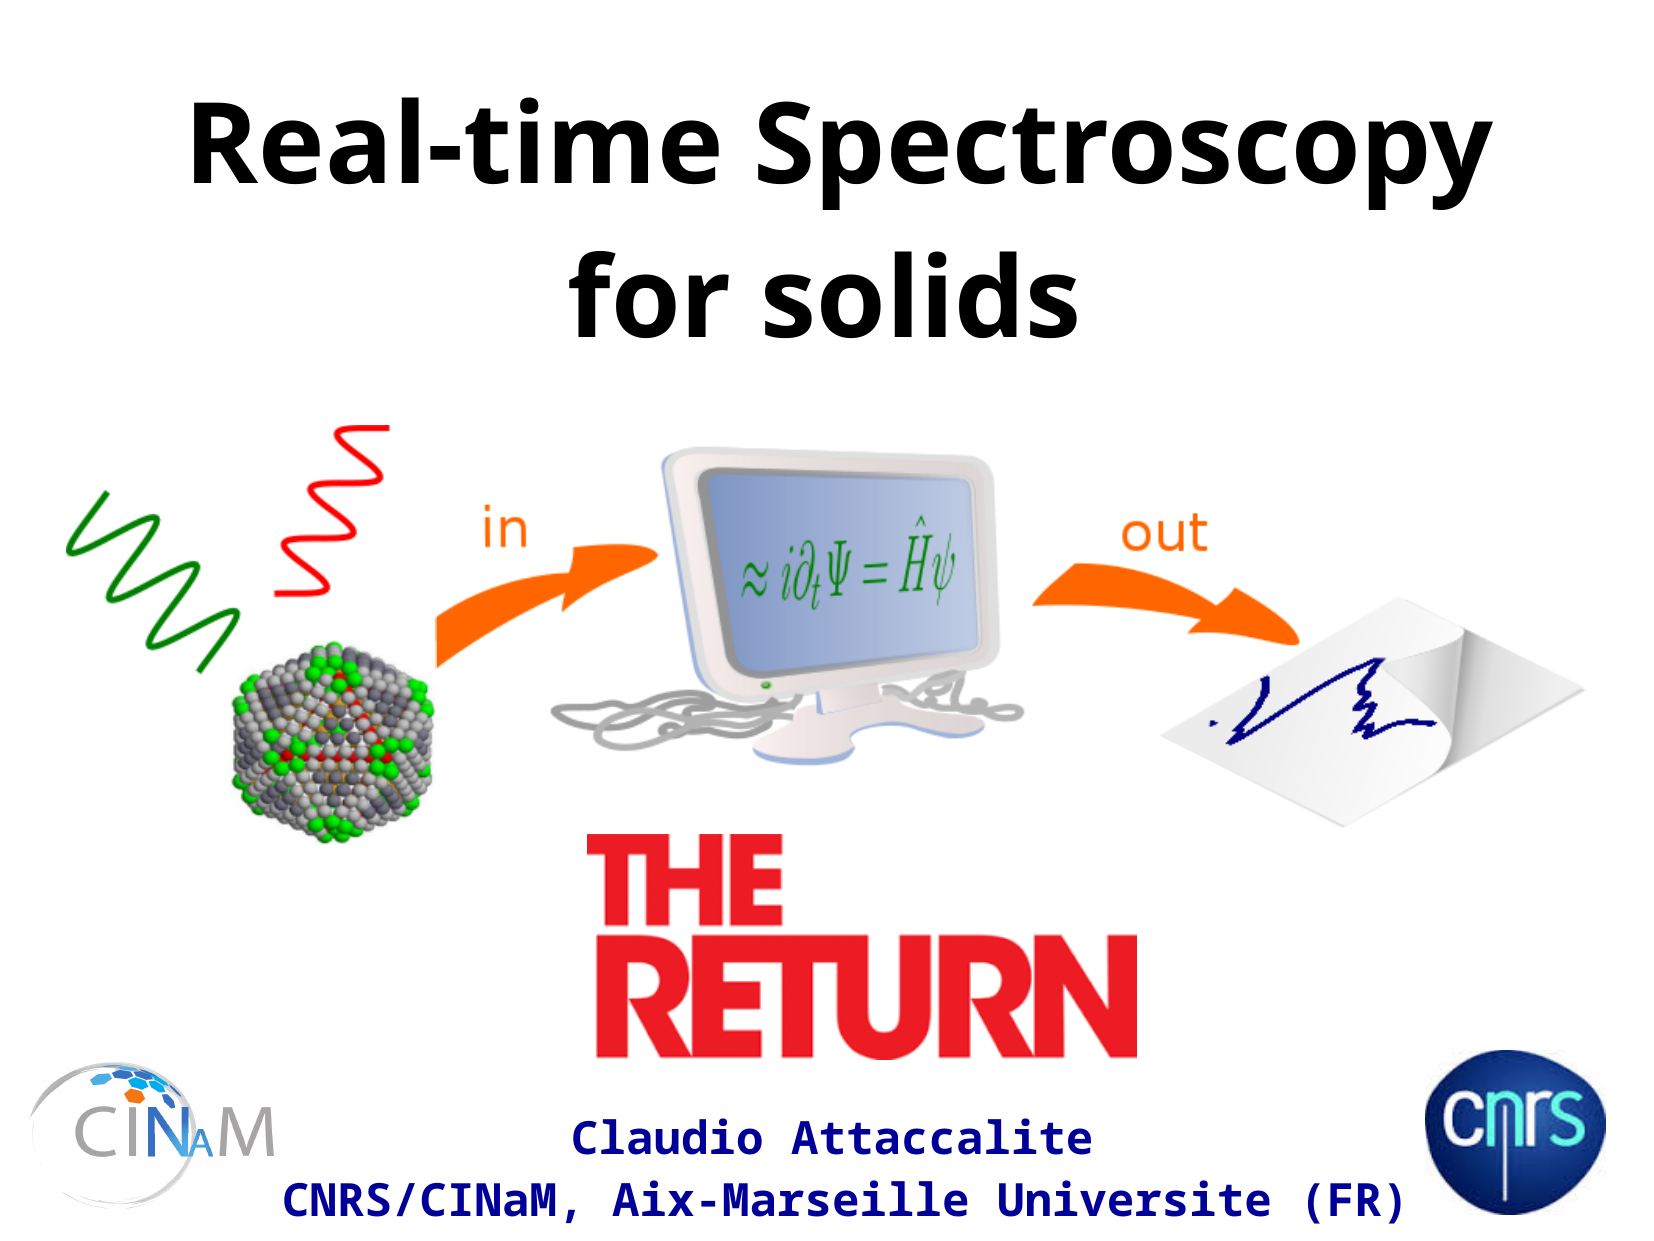

Real-time Spectroscopy
for solids
Claudio Attaccalite
CNRS/CINaM, Aix-Marseille Universite (FR)